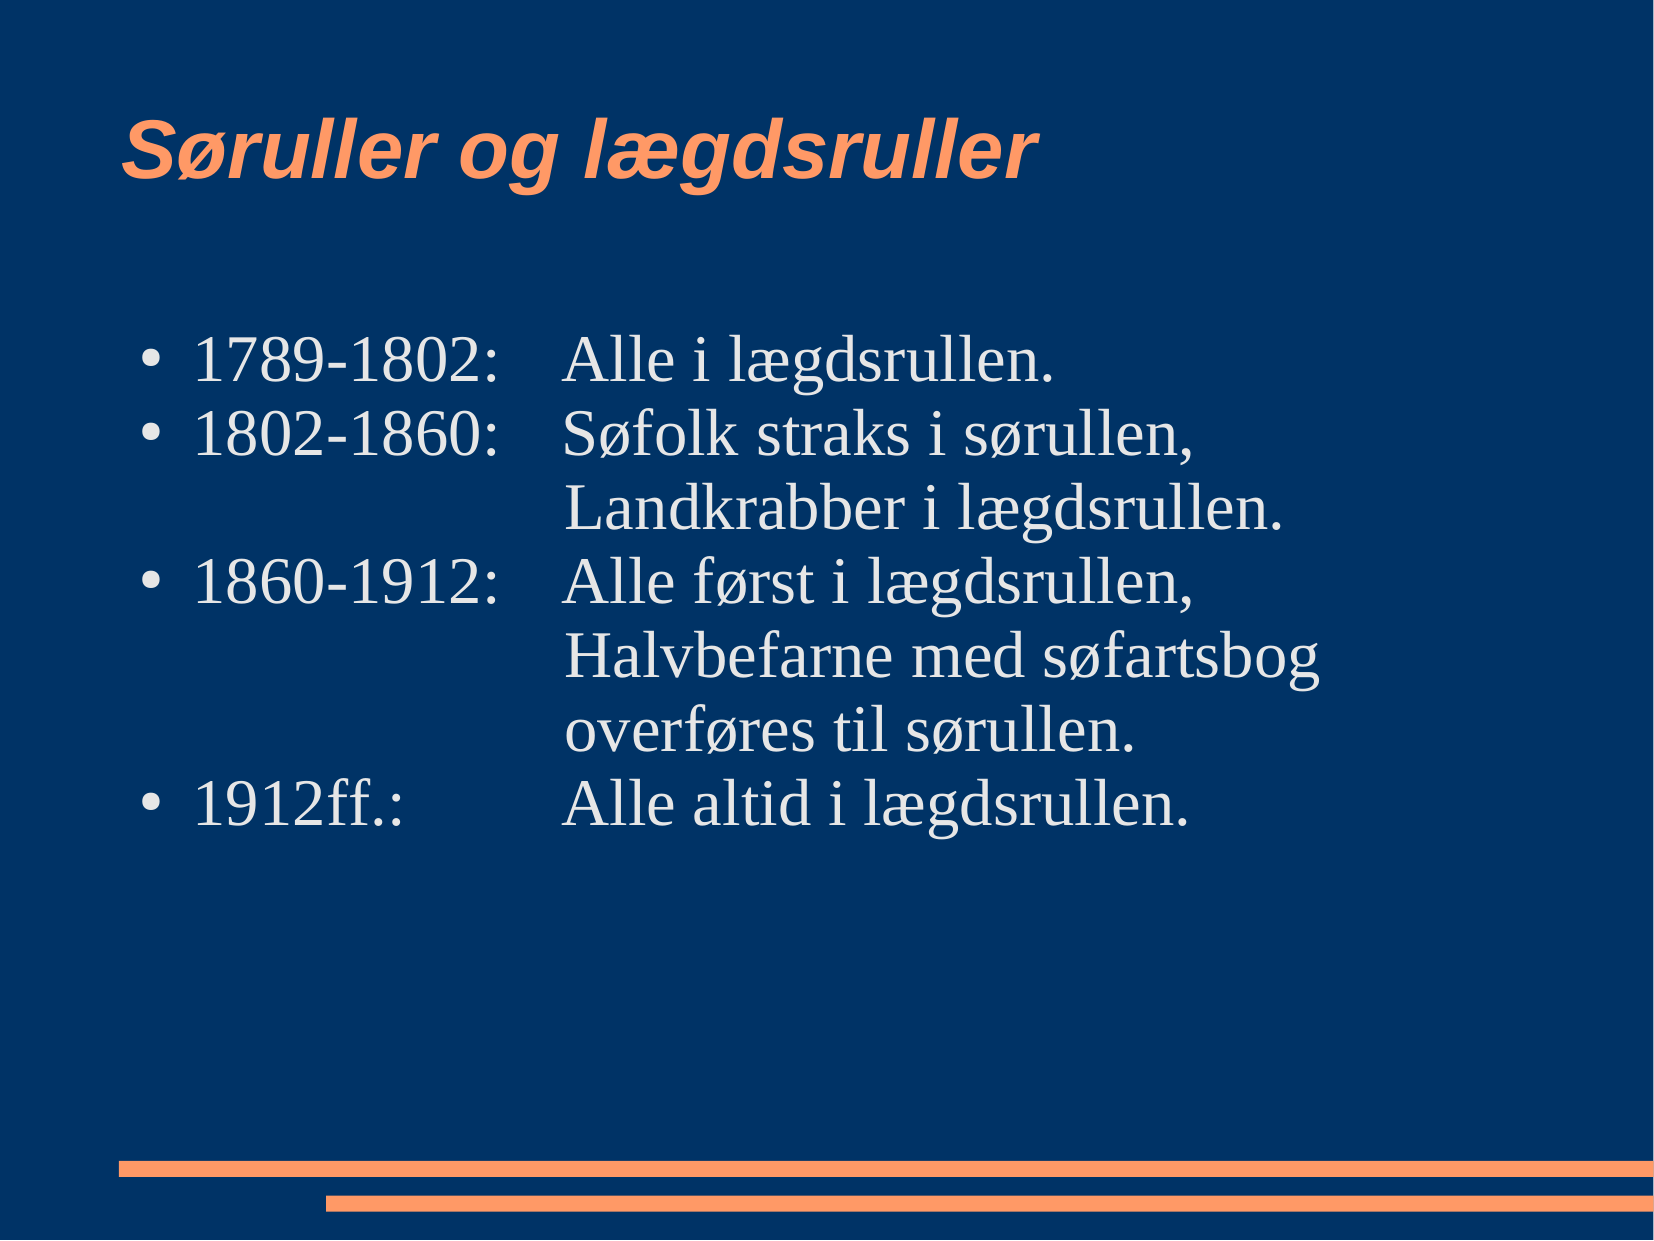

# Søruller og lægdsruller
1789-1802: 	Alle i lægdsrullen.
1802-1860: 	Søfolk straks i sørullen,
 						Landkrabber i lægdsrullen.
1860-1912:	Alle først i lægdsrullen,
 						Halvbefarne med søfartsbog
 						overføres til sørullen.
1912ff.:			Alle altid i lægdsrullen.